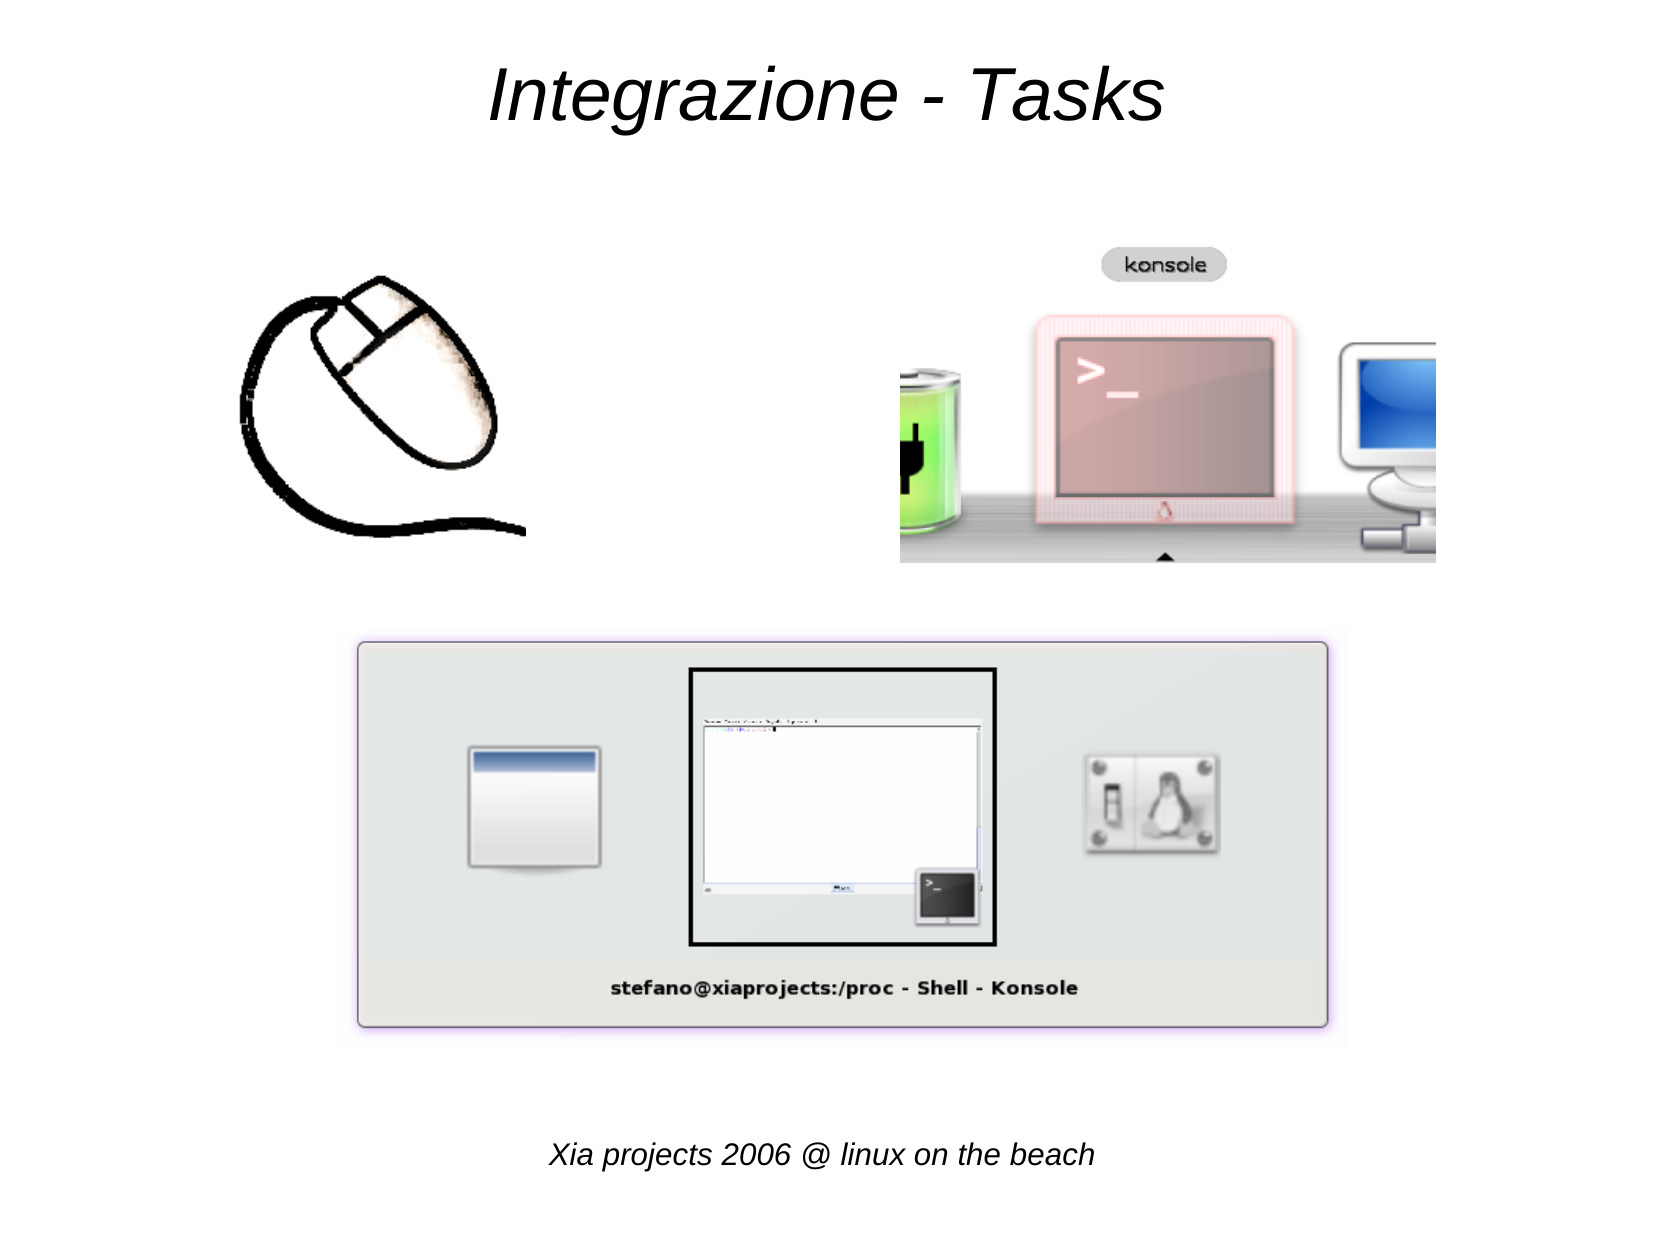

# Integrazione - Tasks
Xia projects 2006 @ linux on the beach